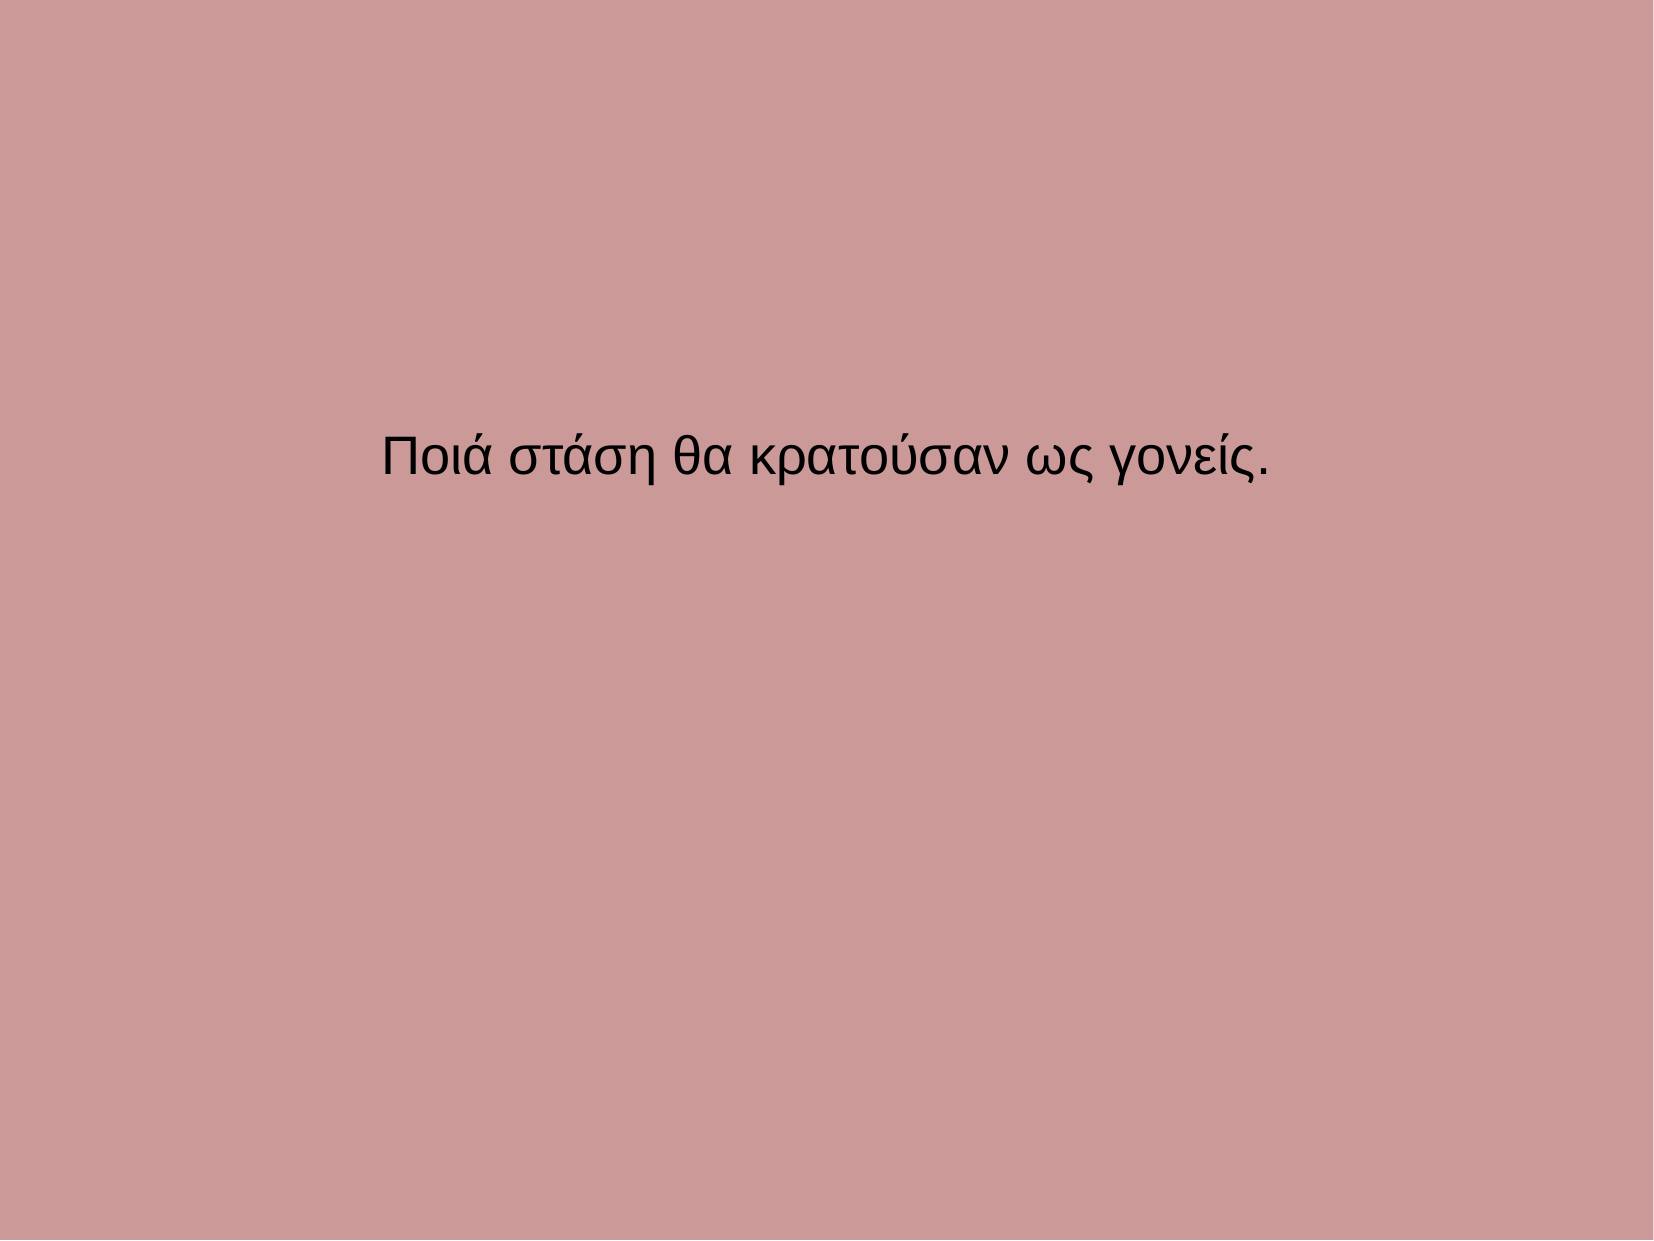

# Ποιά στάση θα κρατούσαν ως γονείς.